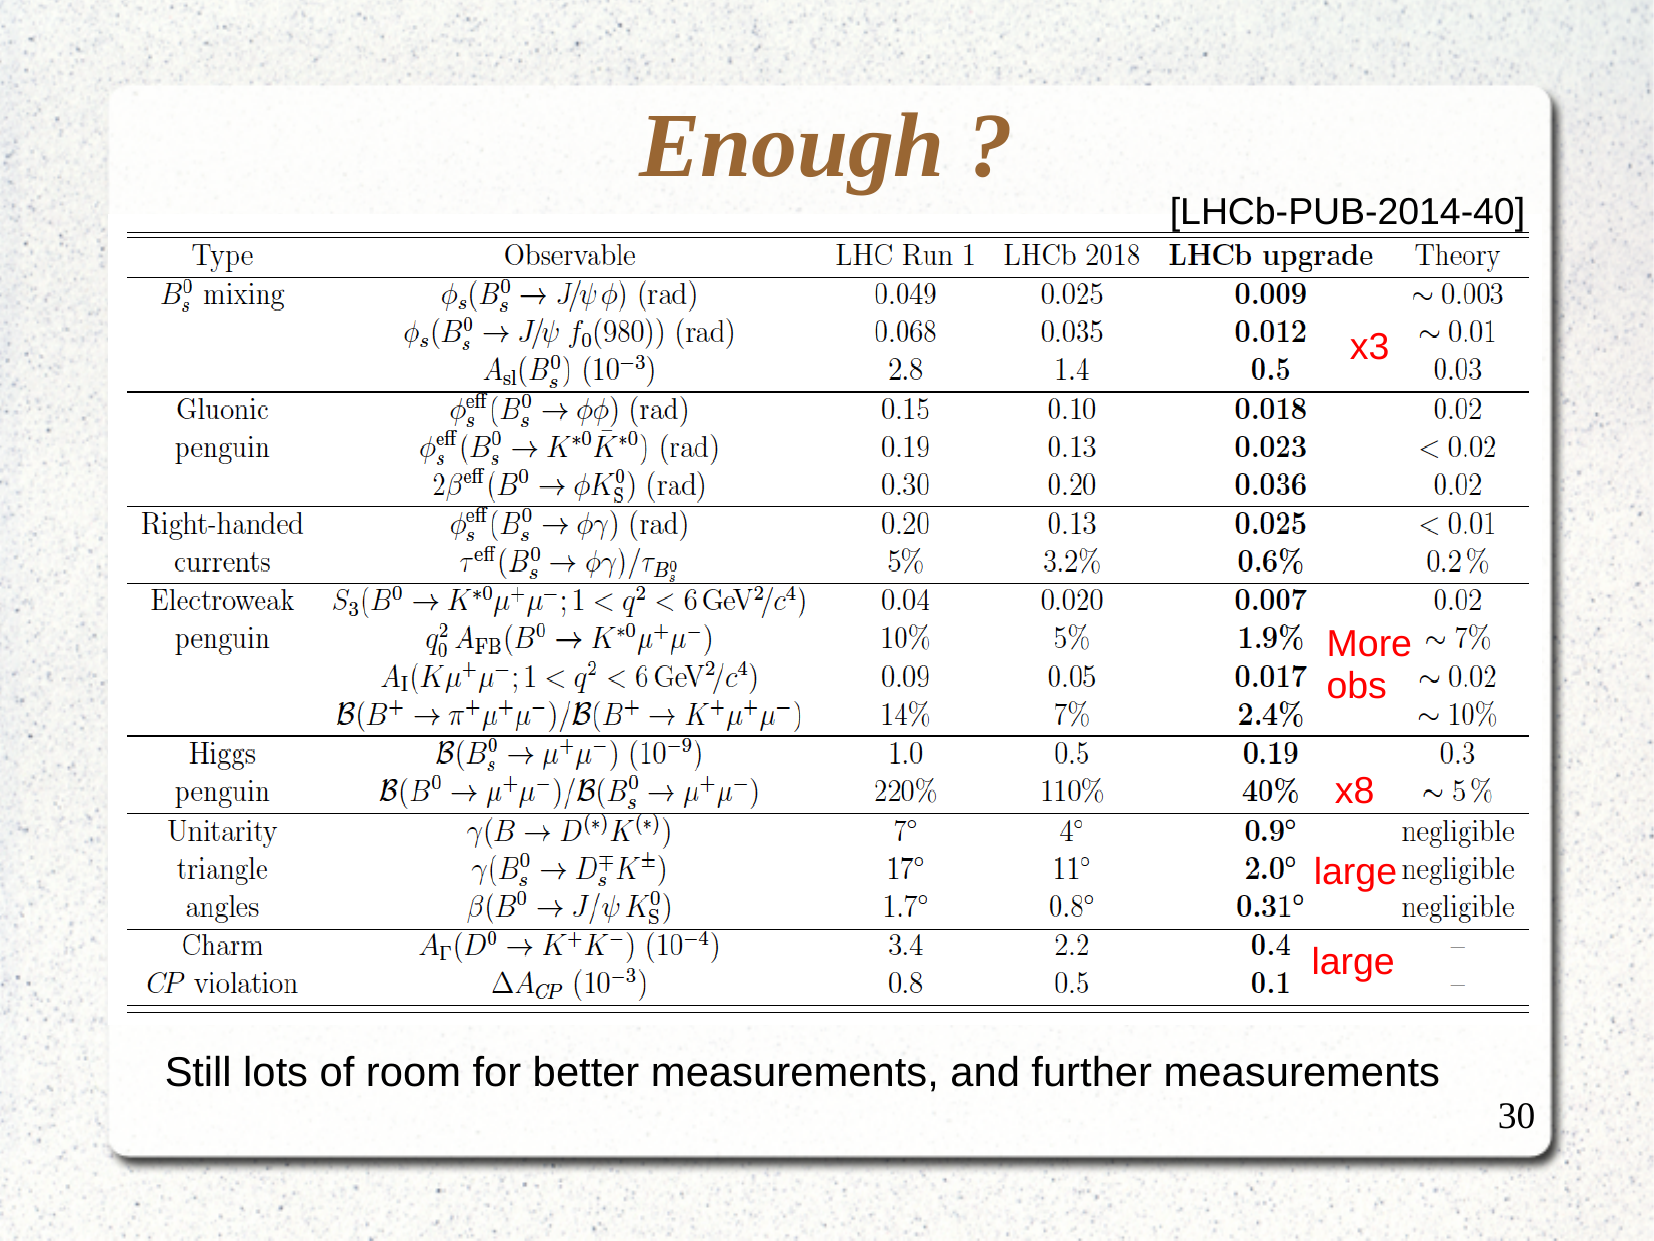

# Enough ?
[LHCb-PUB-2014-40]
x3
More
obs
x8
large
large
Still lots of room for better measurements, and further measurements
30